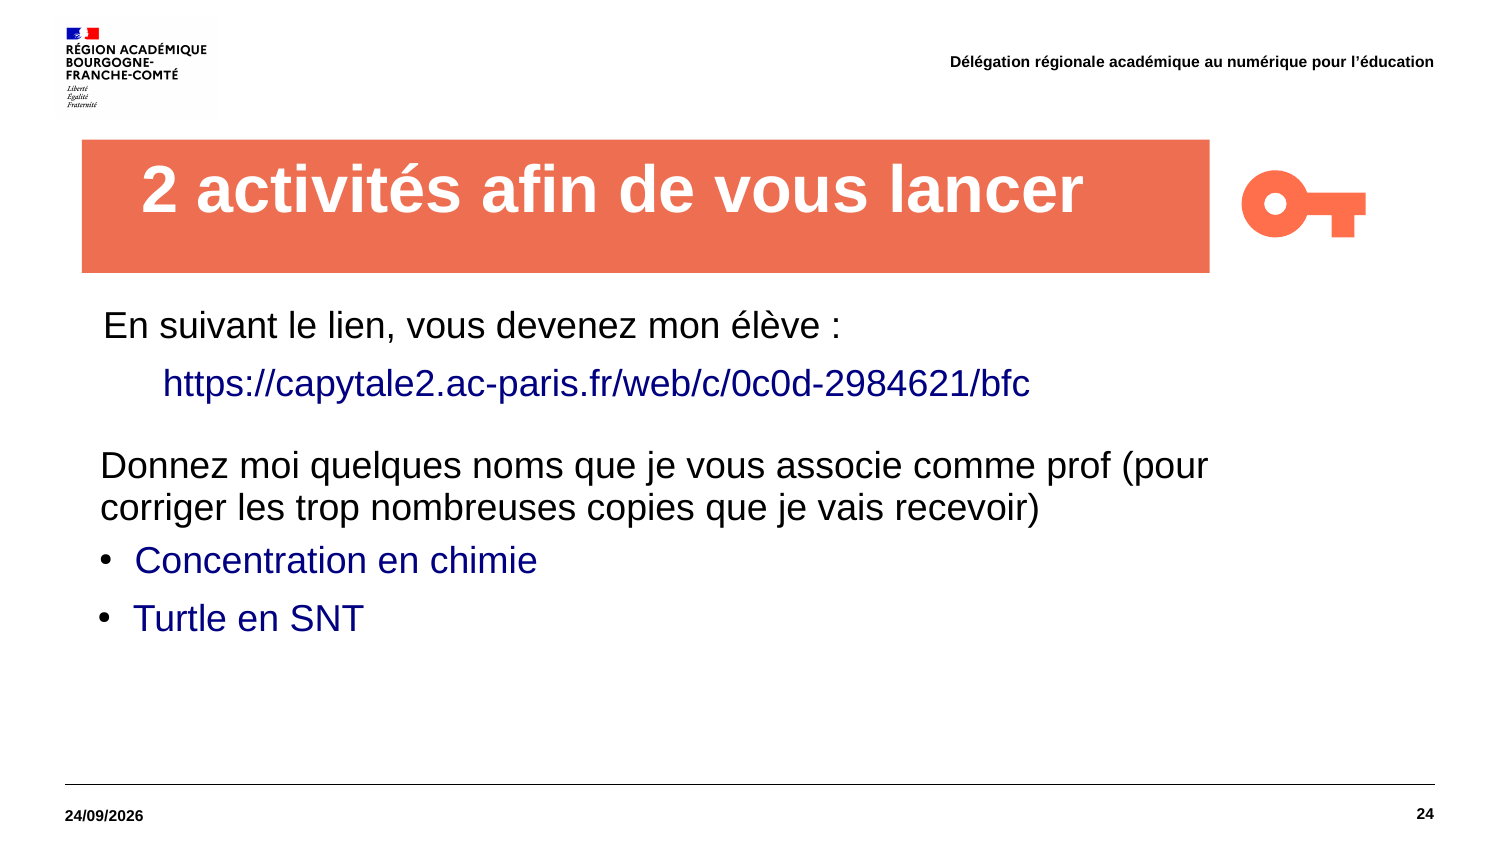

Délégation régionale académique au numérique pour l’éducation
2 activités afin de vous lancer
En suivant le lien, vous devenez mon élève :
https://capytale2.ac-paris.fr/web/c/0c0d-2984621/bfc
Donnez moi quelques noms que je vous associe comme prof (pour corriger les trop nombreuses copies que je vais recevoir)
Concentration en chimie
Turtle en SNT